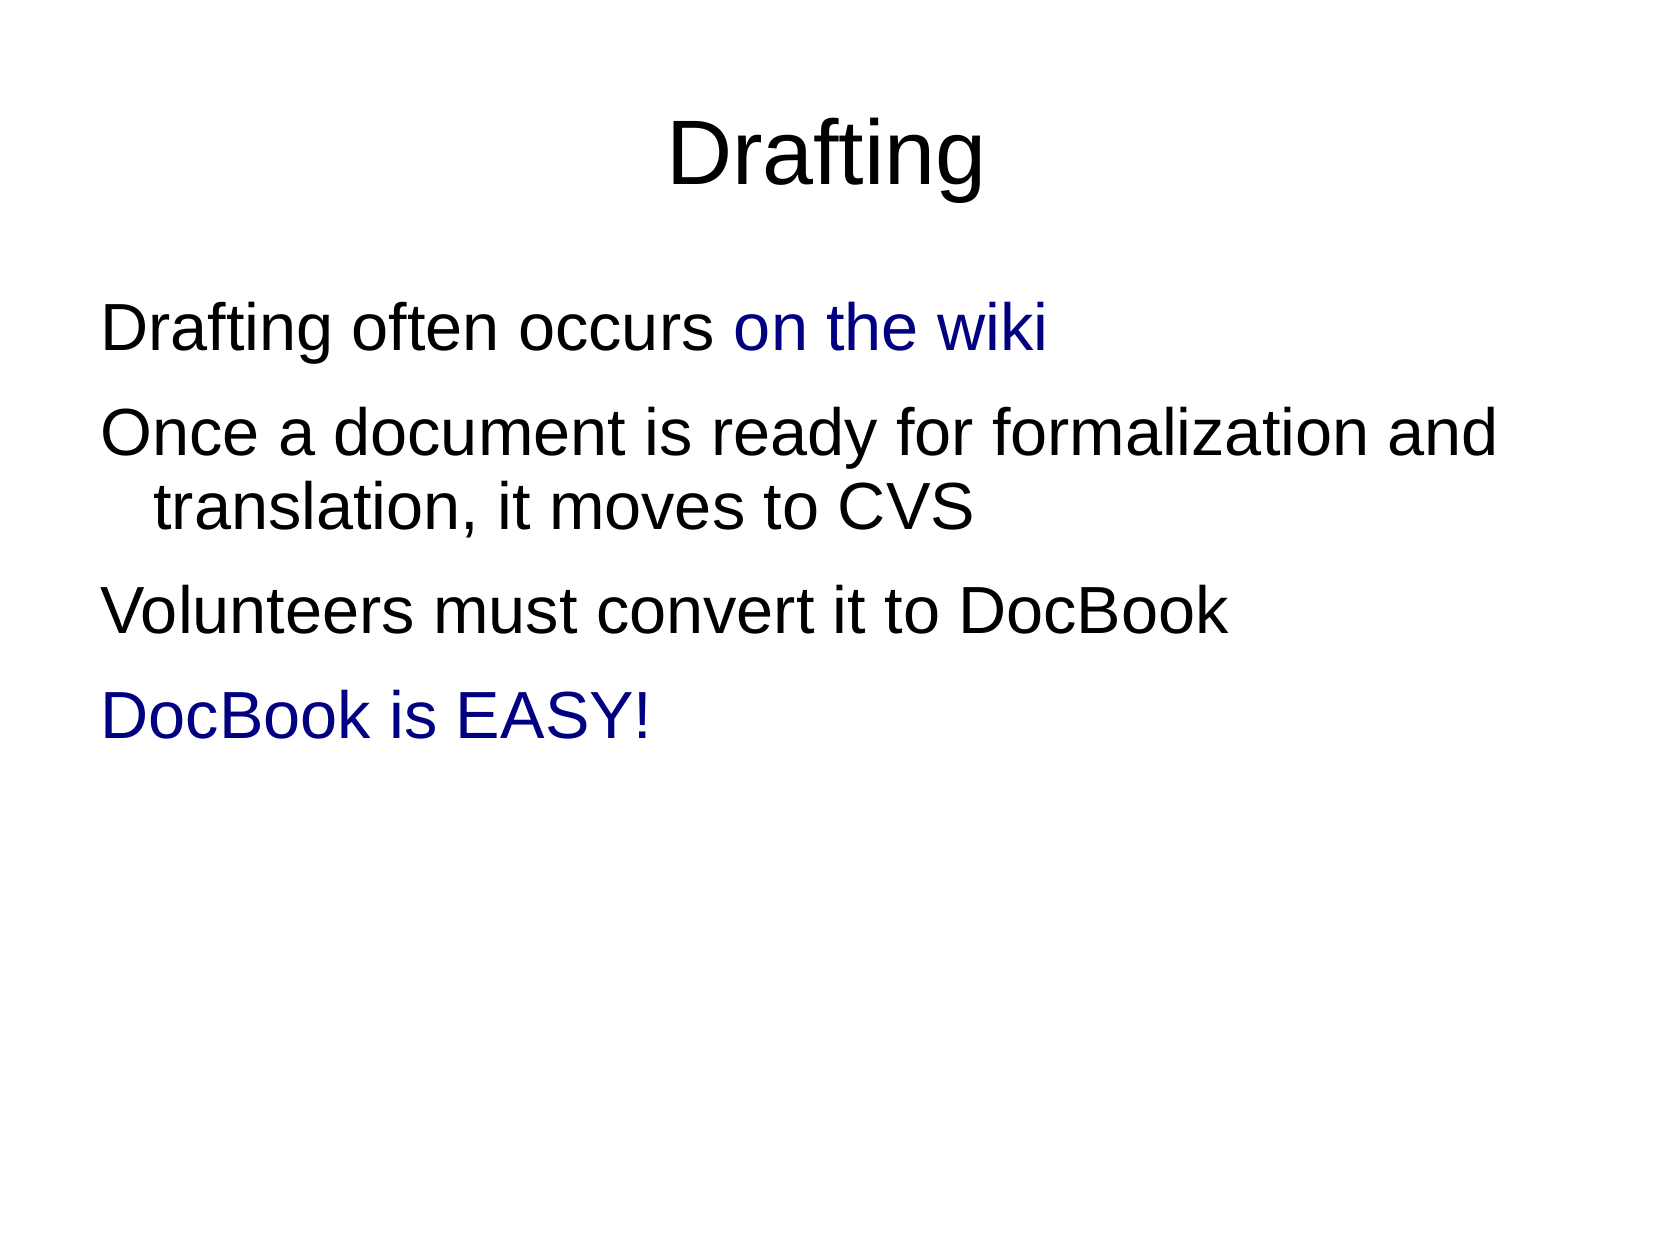

# Drafting
Drafting often occurs on the wiki
Once a document is ready for formalization and translation, it moves to CVS
Volunteers must convert it to DocBook
DocBook is EASY!